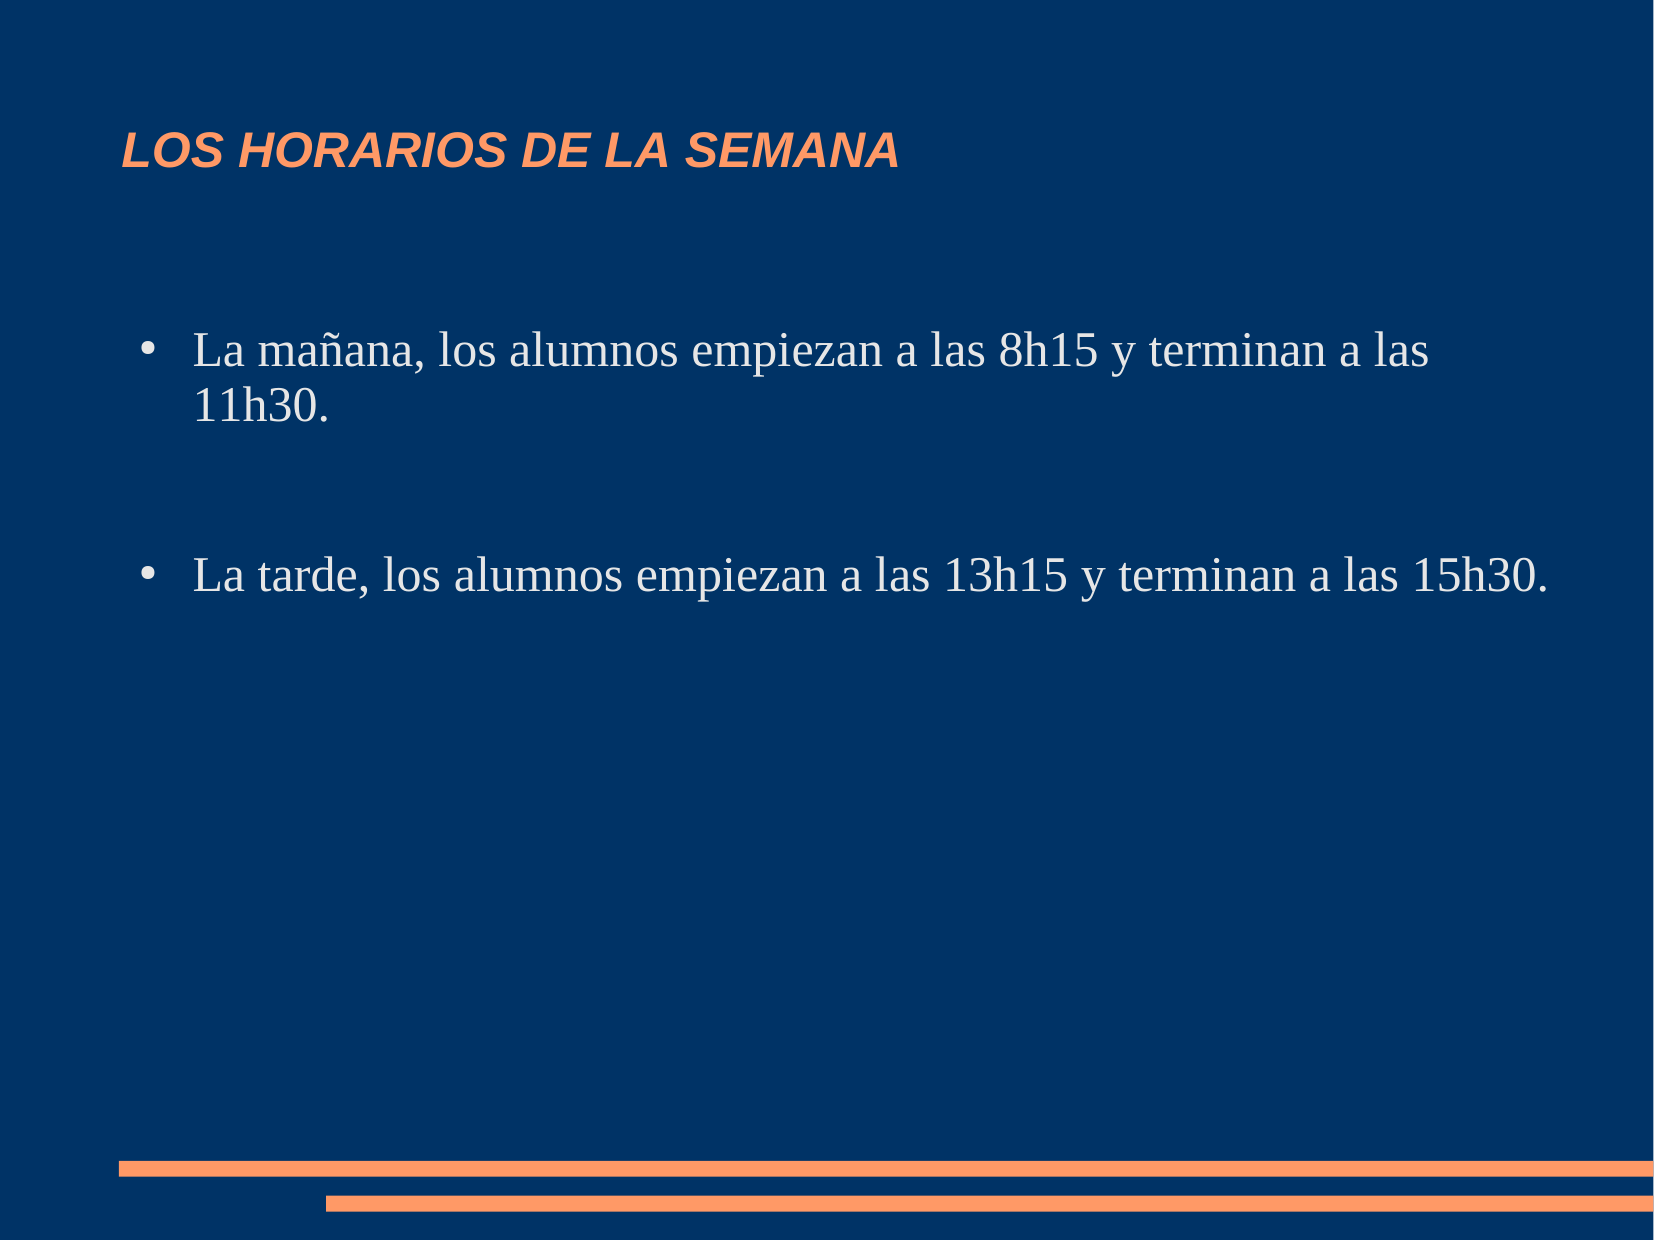

# LOS HORARIOS DE LA SEMANA
La mañana, los alumnos empiezan a las 8h15 y terminan a las 11h30.
La tarde, los alumnos empiezan a las 13h15 y terminan a las 15h30.